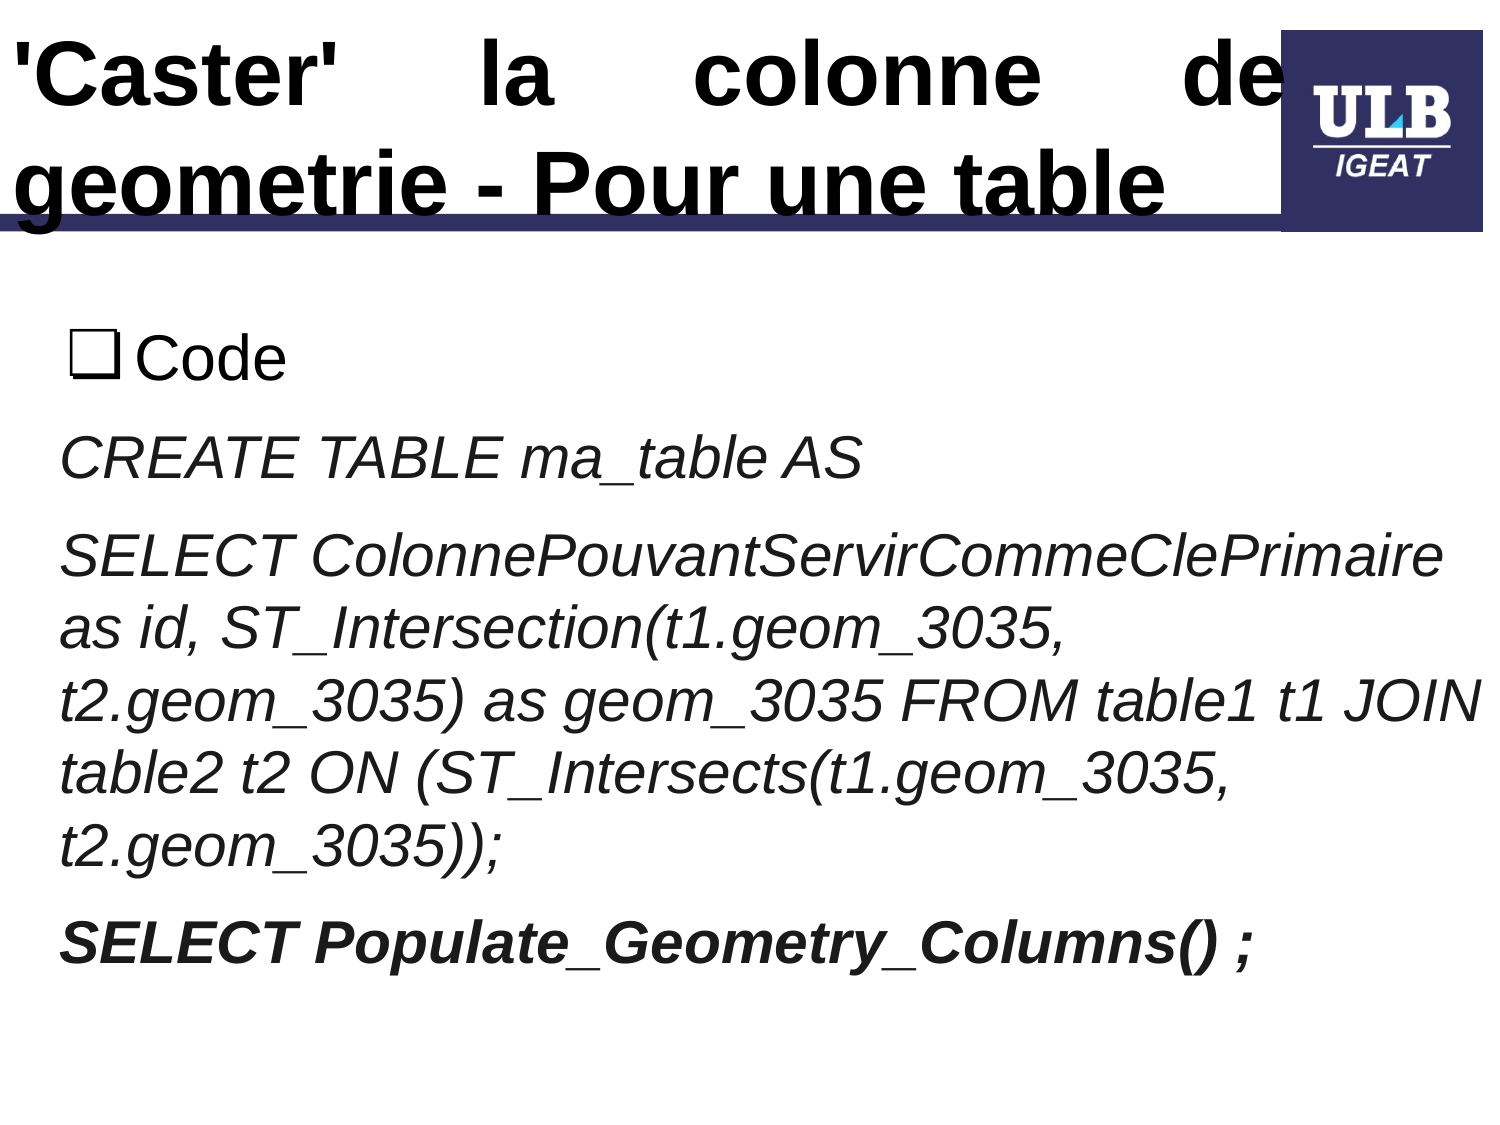

# 'Caster' la colonne de geometrie - Pour une table
Code
CREATE TABLE ma_table AS
SELECT ColonnePouvantServirCommeClePrimaire as id, ST_Intersection(t1.geom_3035, t2.geom_3035) as geom_3035 FROM table1 t1 JOIN table2 t2 ON (ST_Intersects(t1.geom_3035, t2.geom_3035));
SELECT Populate_Geometry_Columns() ;